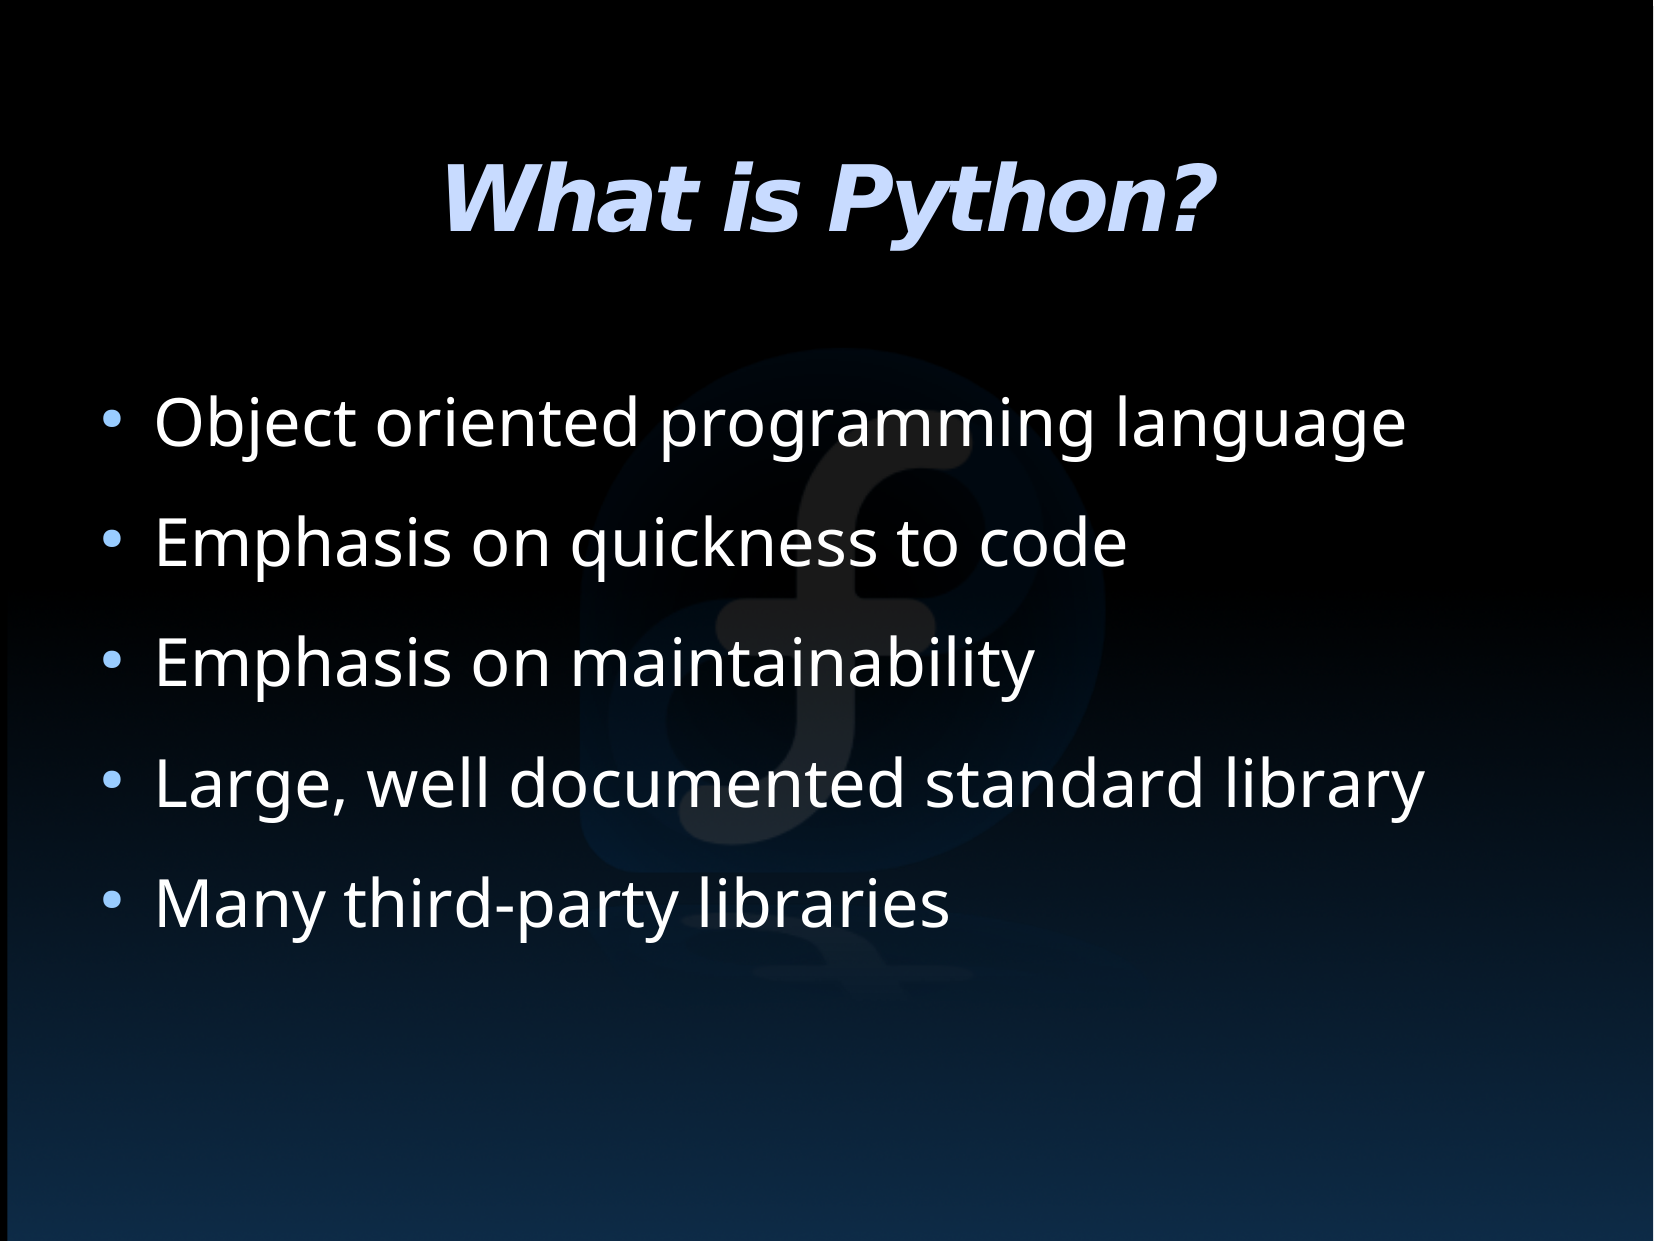

# What is Python?
Object oriented programming language
Emphasis on quickness to code
Emphasis on maintainability
Large, well documented standard library
Many third-party libraries